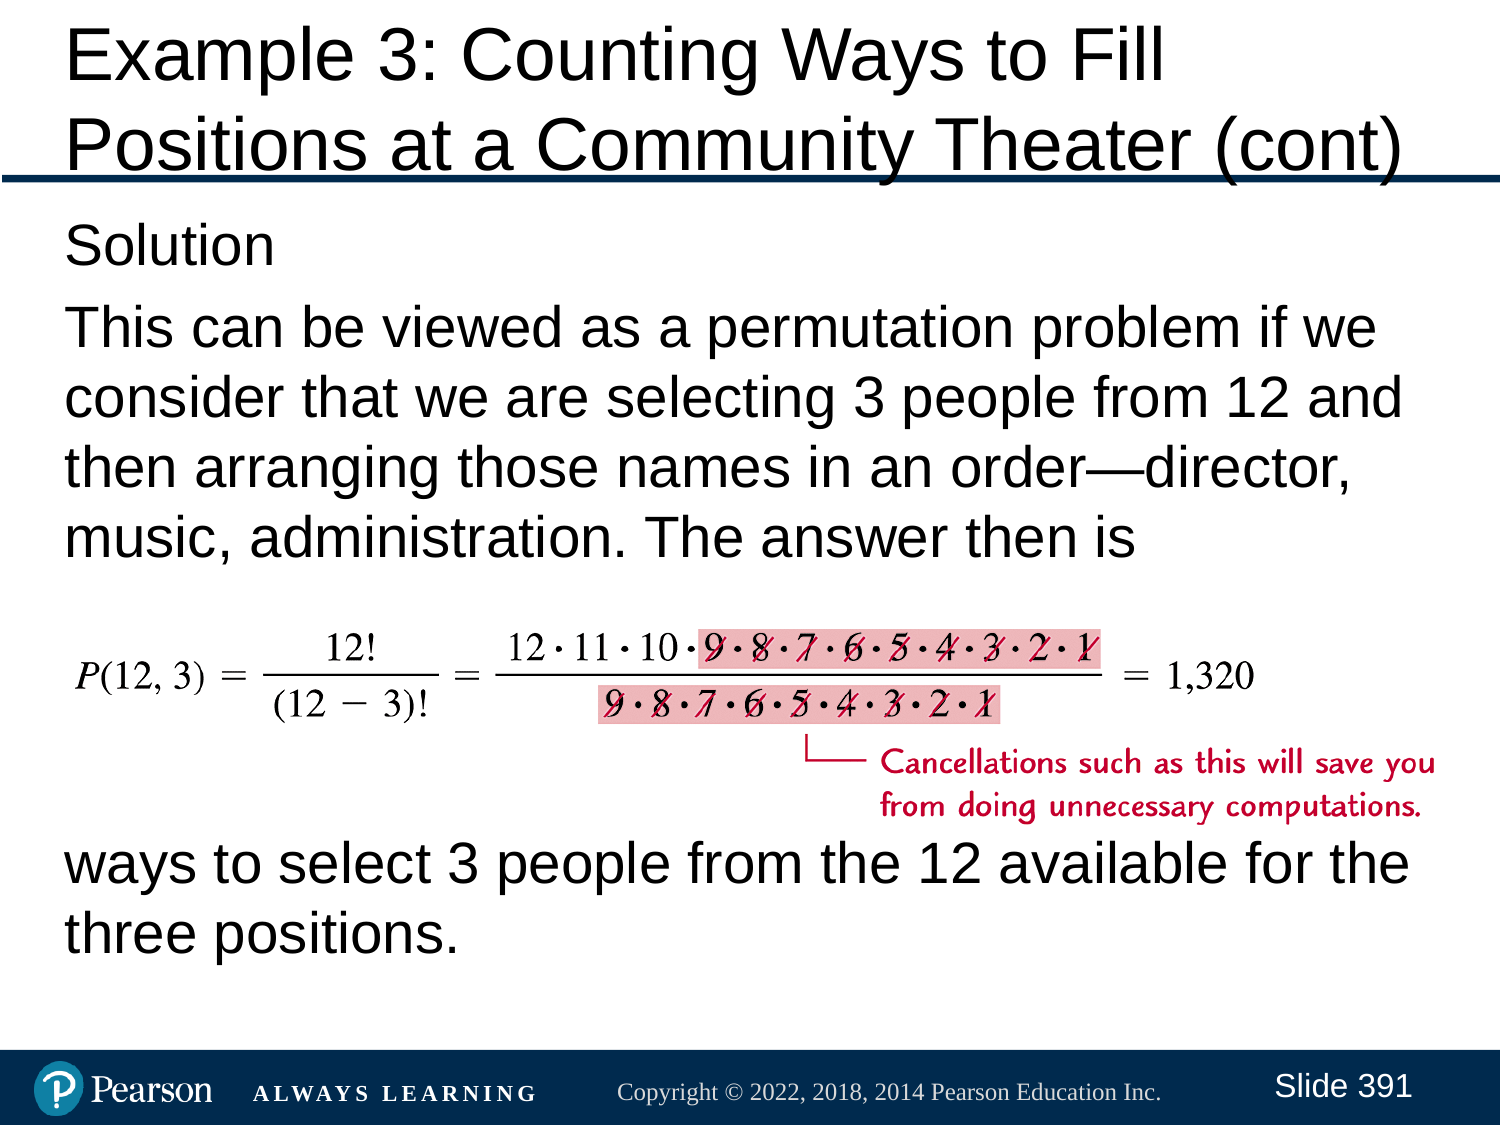

# Example 3: Counting Ways to Fill Positions at a Community Theater (cont)
Solution
This can be viewed as a permutation problem if we consider that we are selecting 3 people from 12 and then arranging those names in an order—director, music, administration. The answer then is
ways to select 3 people from the 12 available for the three positions.